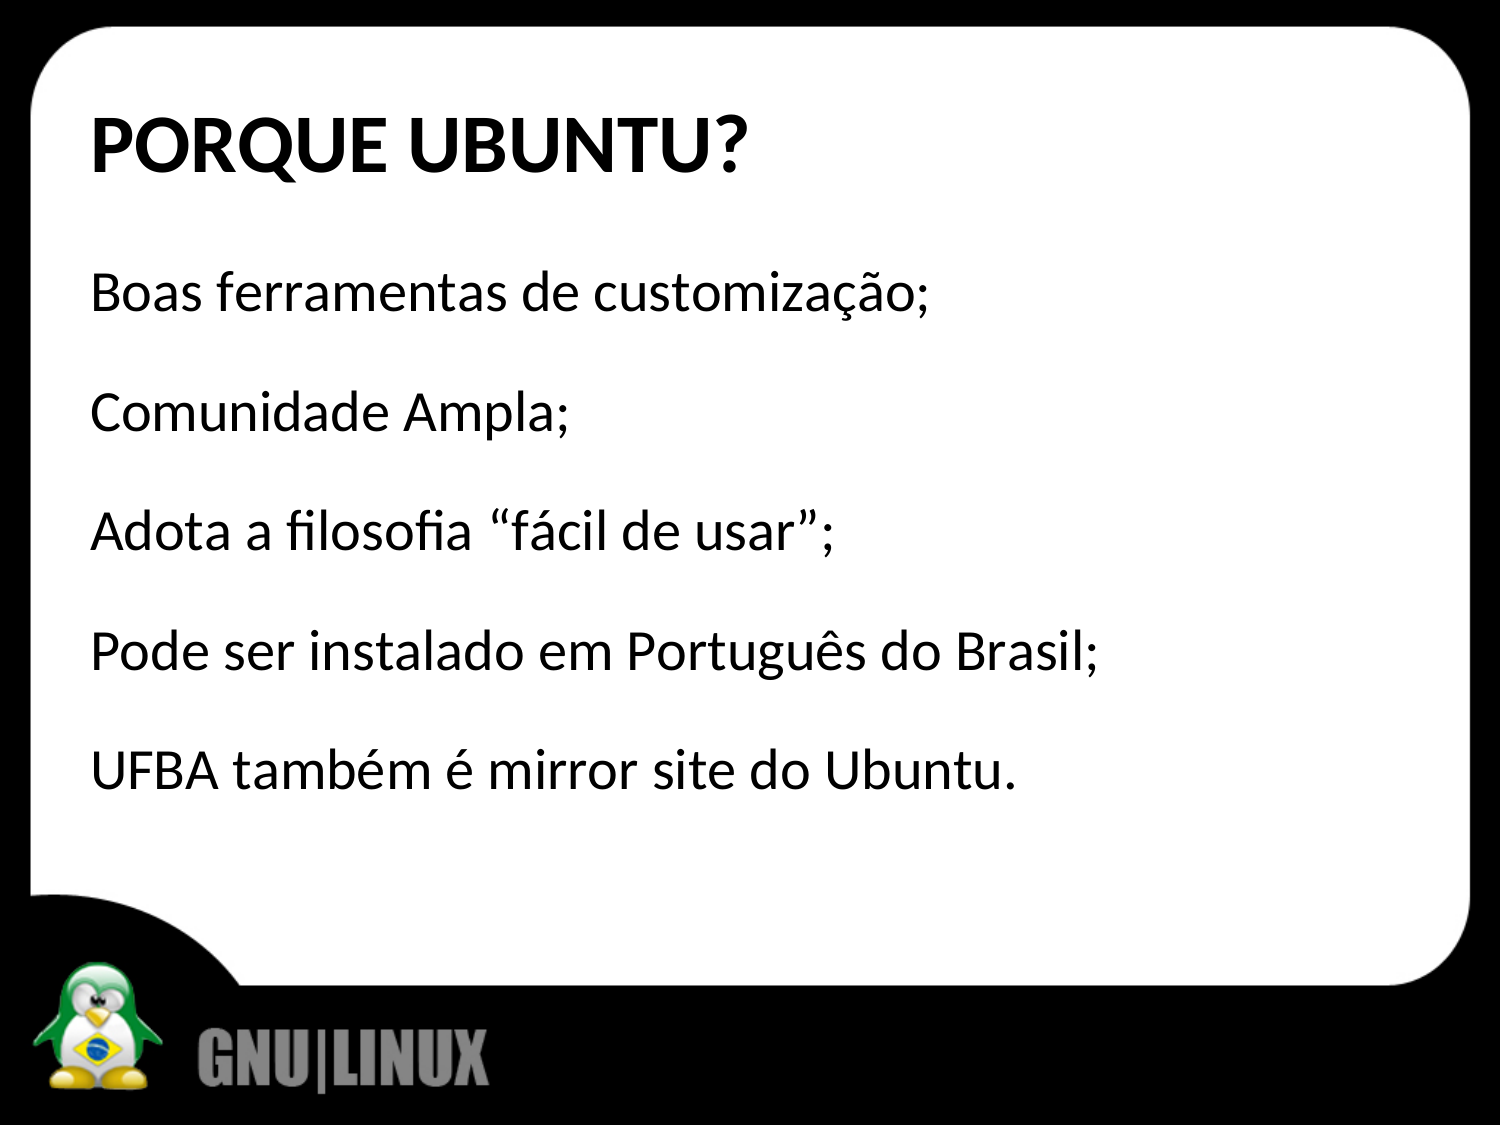

PORQUE UBUNTU?
Boas ferramentas de customização;
Comunidade Ampla;
Adota a filosofia “fácil de usar”;
Pode ser instalado em Português do Brasil;
UFBA também é mirror site do Ubuntu.